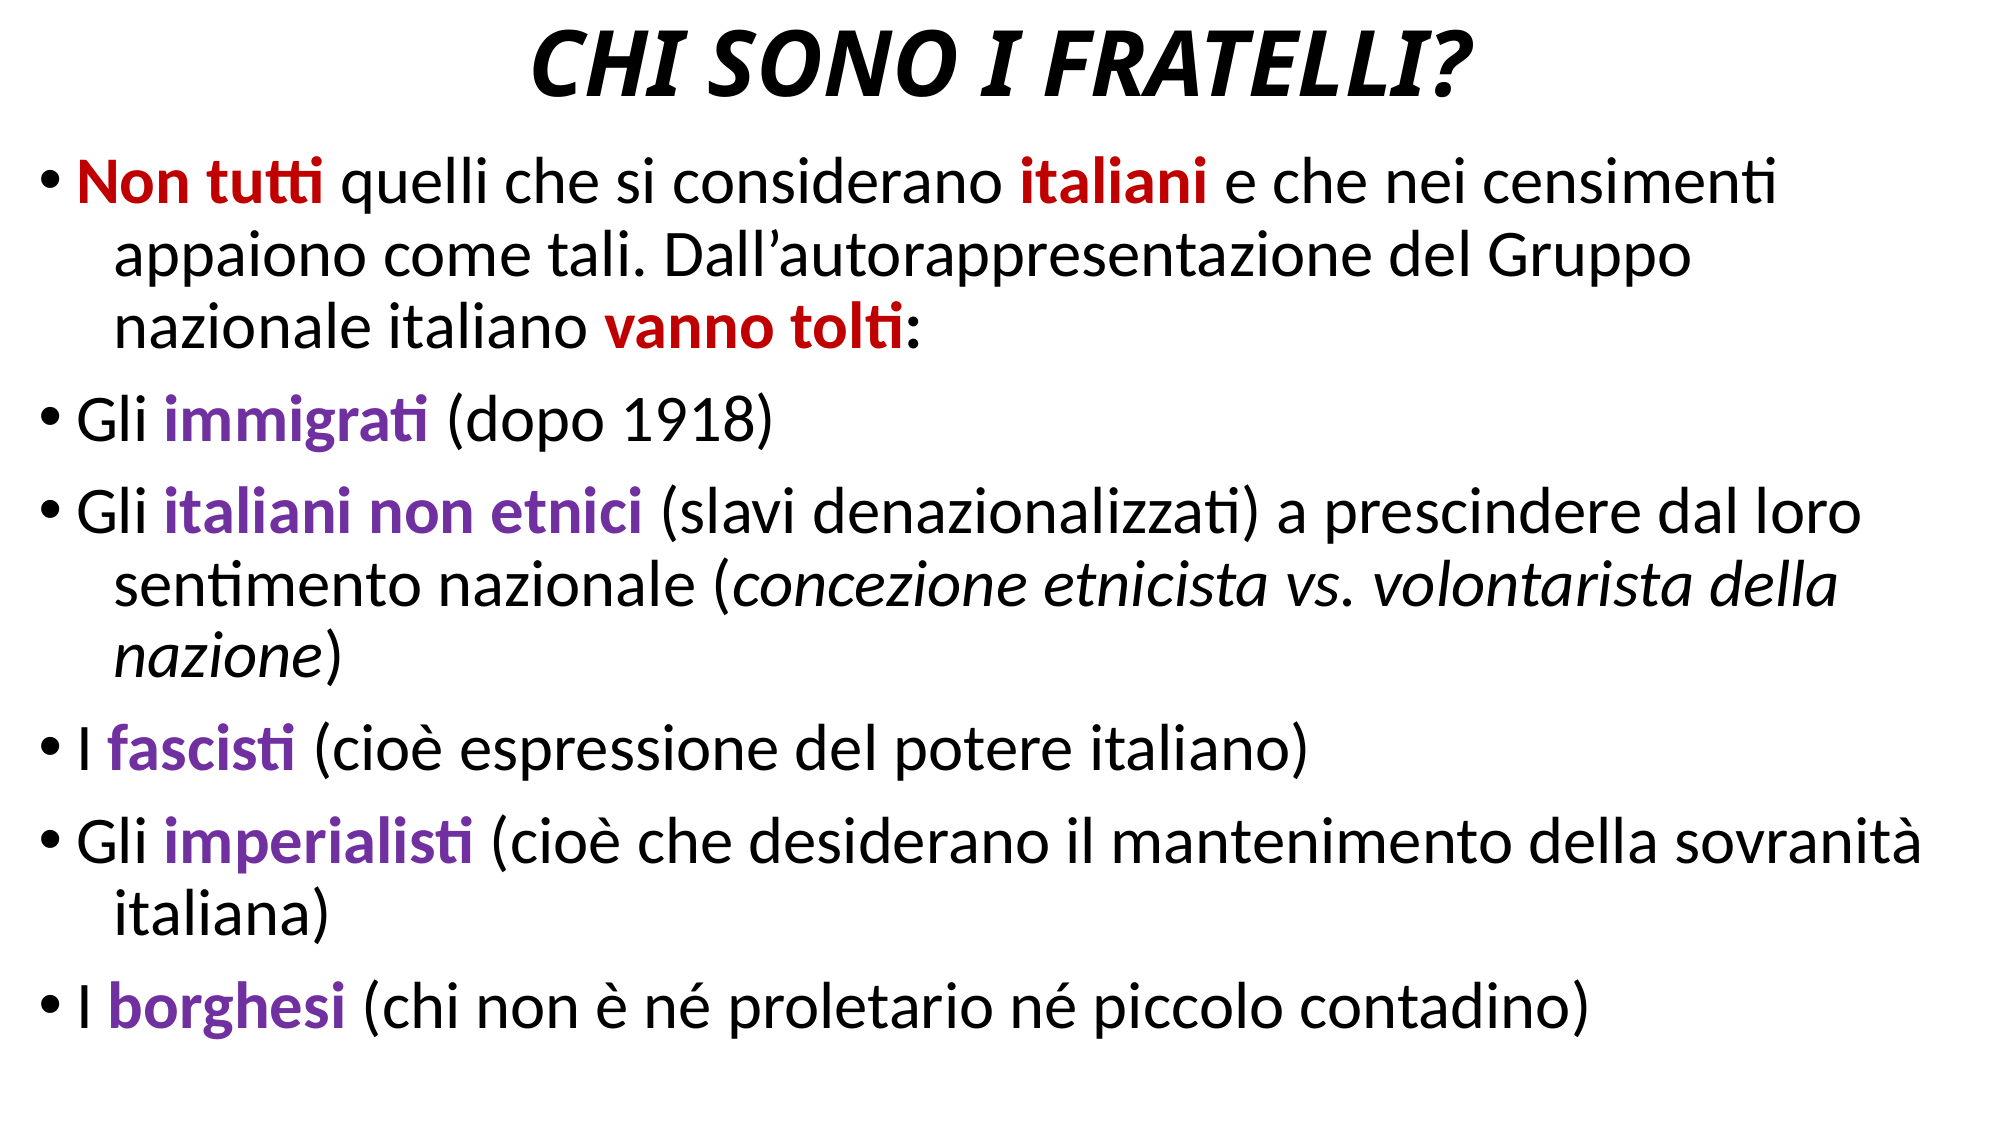

# CHI SONO I FRATELLI?
Non tutti quelli che si considerano italiani e che nei censimenti appaiono come tali. Dall’autorappresentazione del Gruppo nazionale italiano vanno tolti:
Gli immigrati (dopo 1918)
Gli italiani non etnici (slavi denazionalizzati) a prescindere dal loro sentimento nazionale (concezione etnicista vs. volontarista della nazione)
I fascisti (cioè espressione del potere italiano)
Gli imperialisti (cioè che desiderano il mantenimento della sovranità italiana)
I borghesi (chi non è né proletario né piccolo contadino)